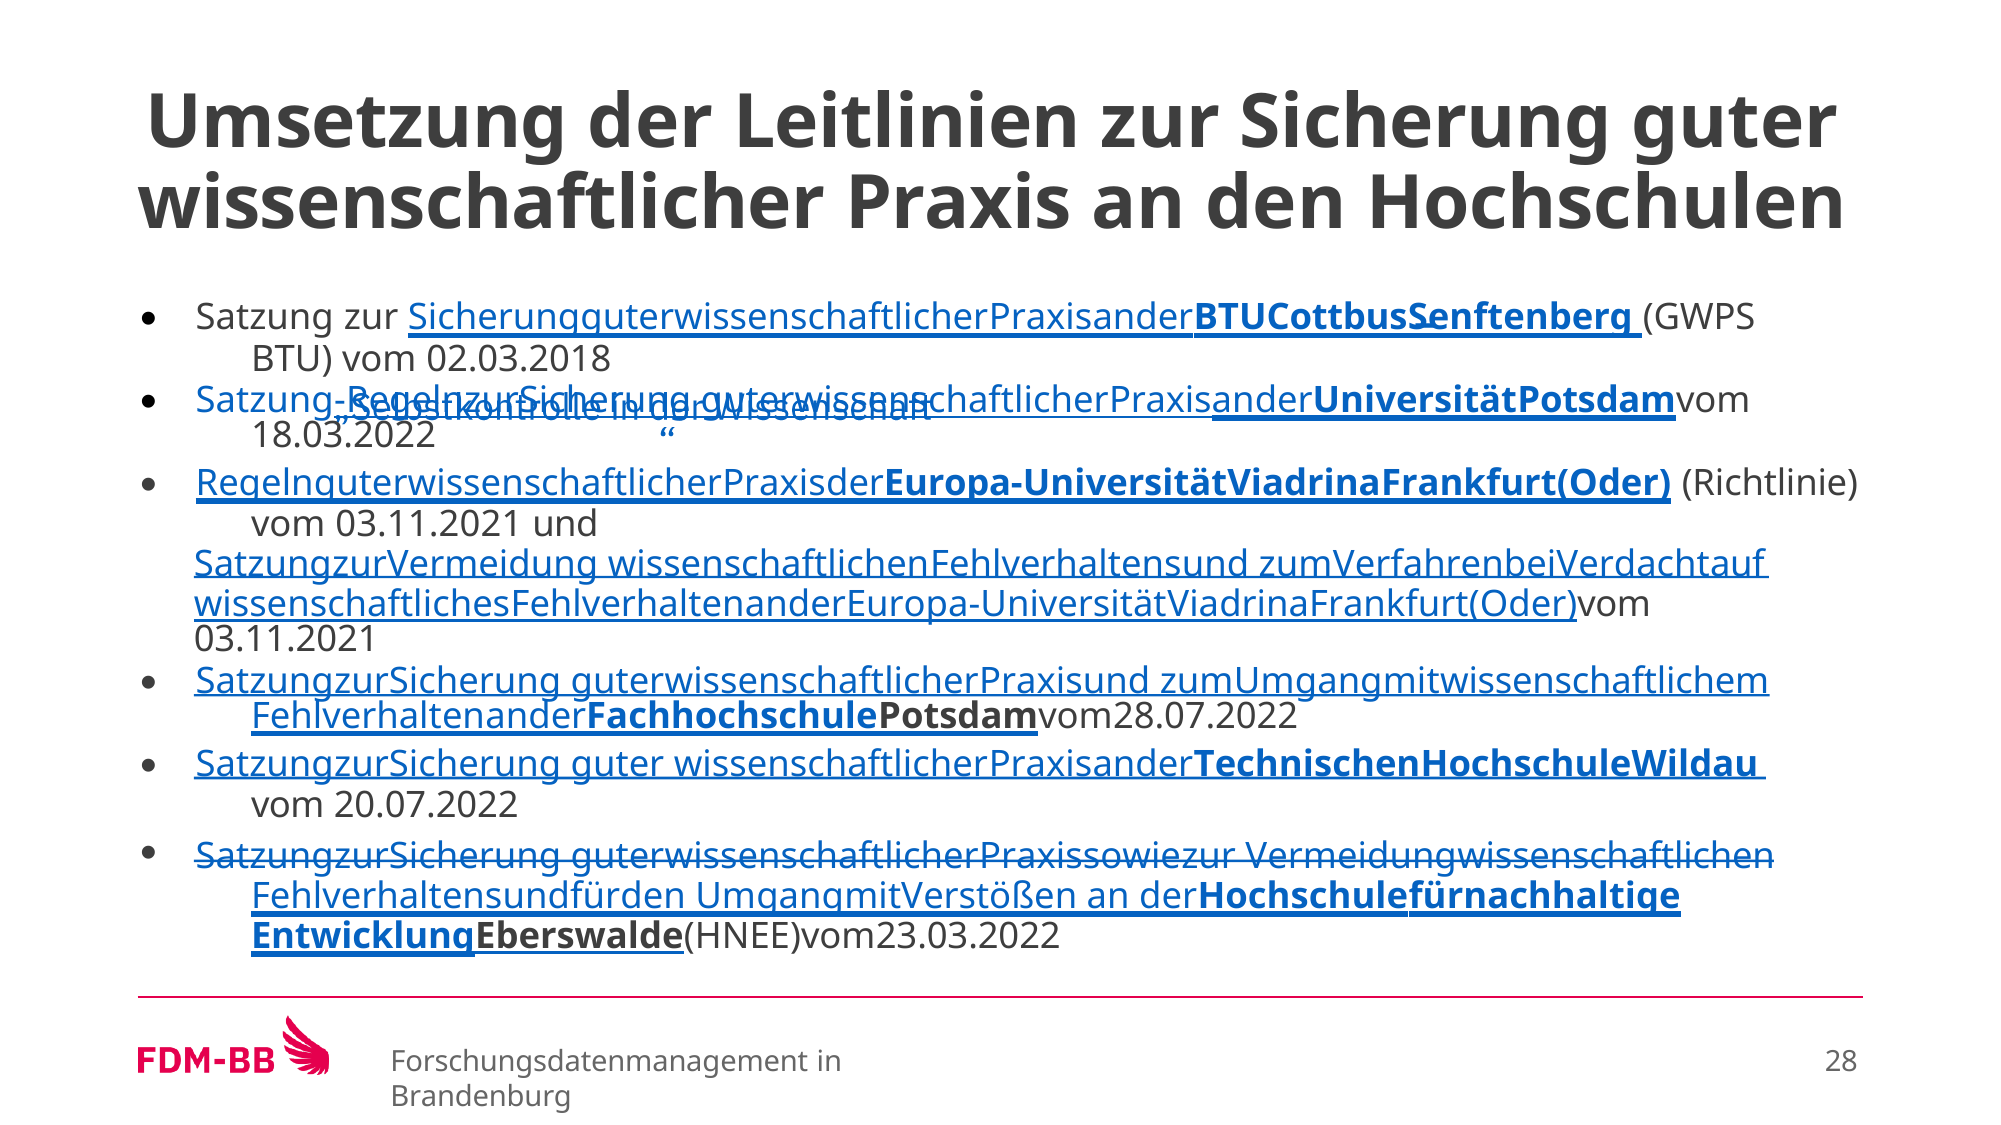

# Umsetzung der Leitlinien zur Sicherung guter wissenschaftlicher Praxis an den Hochschulen
Satzung zur SicherungguterwissenschaftlicherPraxisanderBTUCottbusSenftenberg (GWPS BTU) vom 02.03.2018
Satzung-RegelnzurSicherung guterwissenschaftlicherPraxisanderUniversitätPotsdamvom18.03.2022
RegelnguterwissenschaftlicherPraxisderEuropa-UniversitätViadrinaFrankfurt(Oder) (Richtlinie) vom 03.11.2021 und
SatzungzurVermeidung wissenschaftlichenFehlverhaltensund zumVerfahrenbeiVerdachtaufwissenschaftlichesFehlverhaltenanderEuropa-UniversitätViadrinaFrankfurt(Oder)vom 03.11.2021
SatzungzurSicherung guterwissenschaftlicherPraxisund zumUmgangmitwissenschaftlichemFehlverhaltenanderFachhochschulePotsdamvom28.07.2022
SatzungzurSicherung guter wissenschaftlicherPraxisanderTechnischenHochschuleWildau vom 20.07.2022
SatzungzurSicherung guterwissenschaftlicherPraxissowiezur VermeidungwissenschaftlichenFehlverhaltensundfürden UmgangmitVerstößen an derHochschulefürnachhaltigeEntwicklungEberswalde(HNEE)vom23.03.2022
Forschungsdatenmanagement in Brandenburg
28